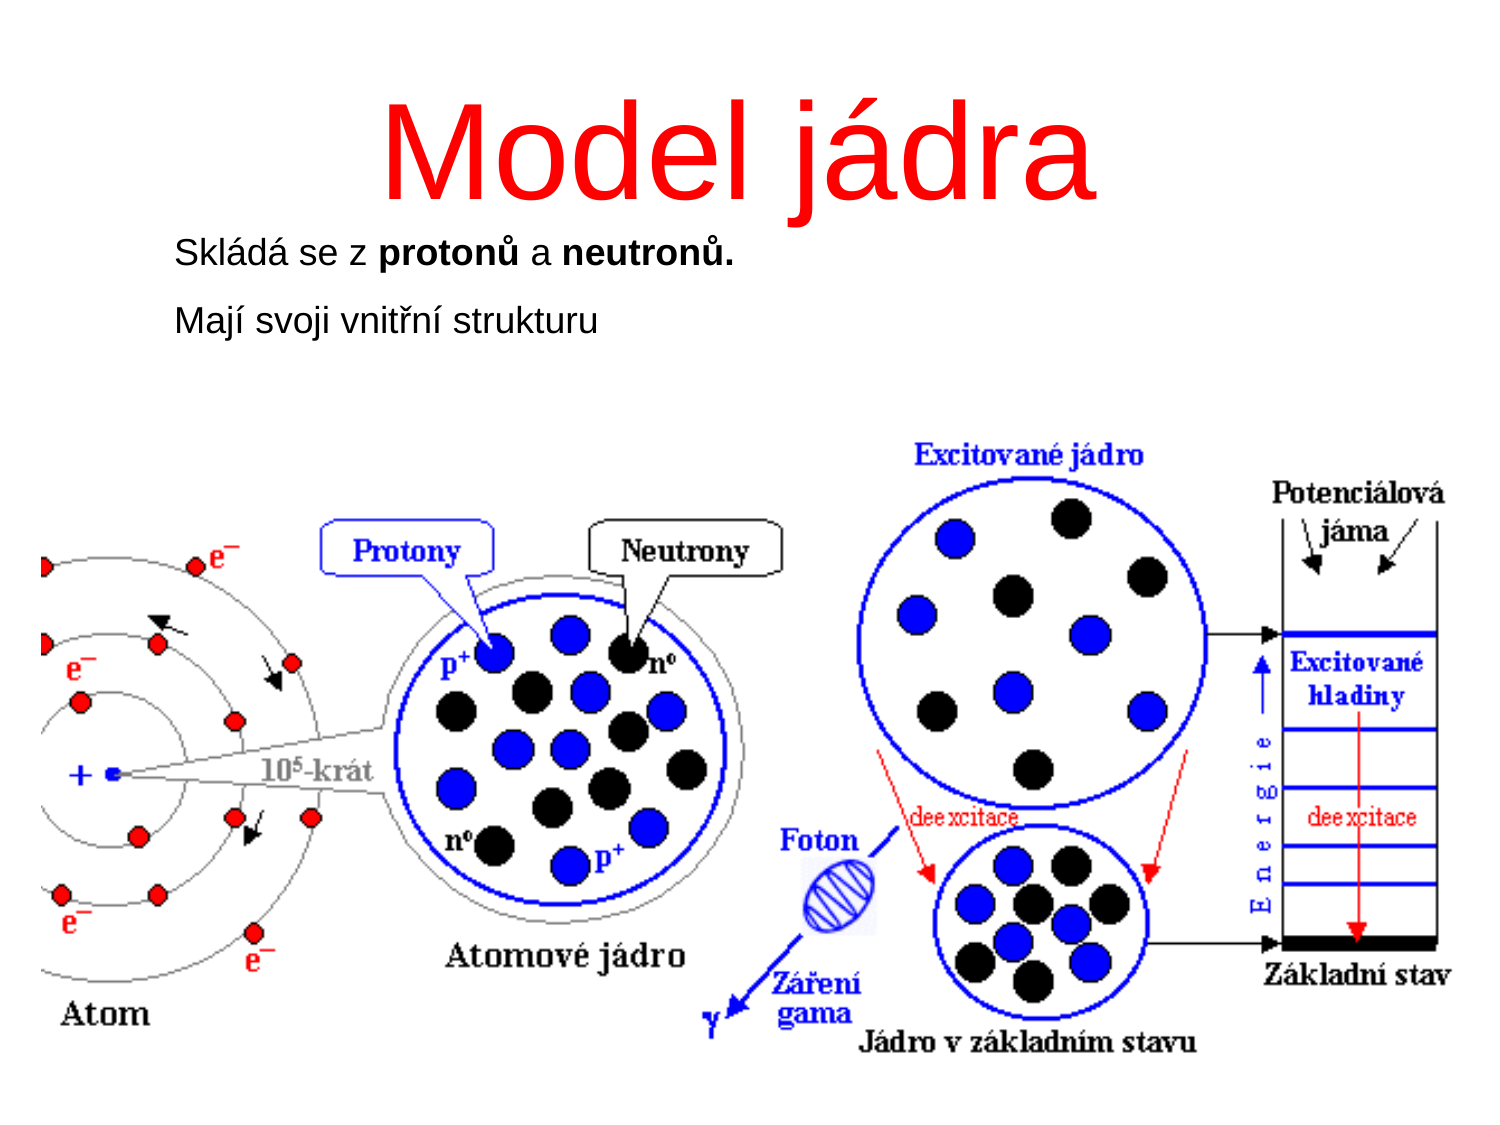

Model jádra
Skládá se z protonů a neutronů.
Mají svoji vnitřní strukturu